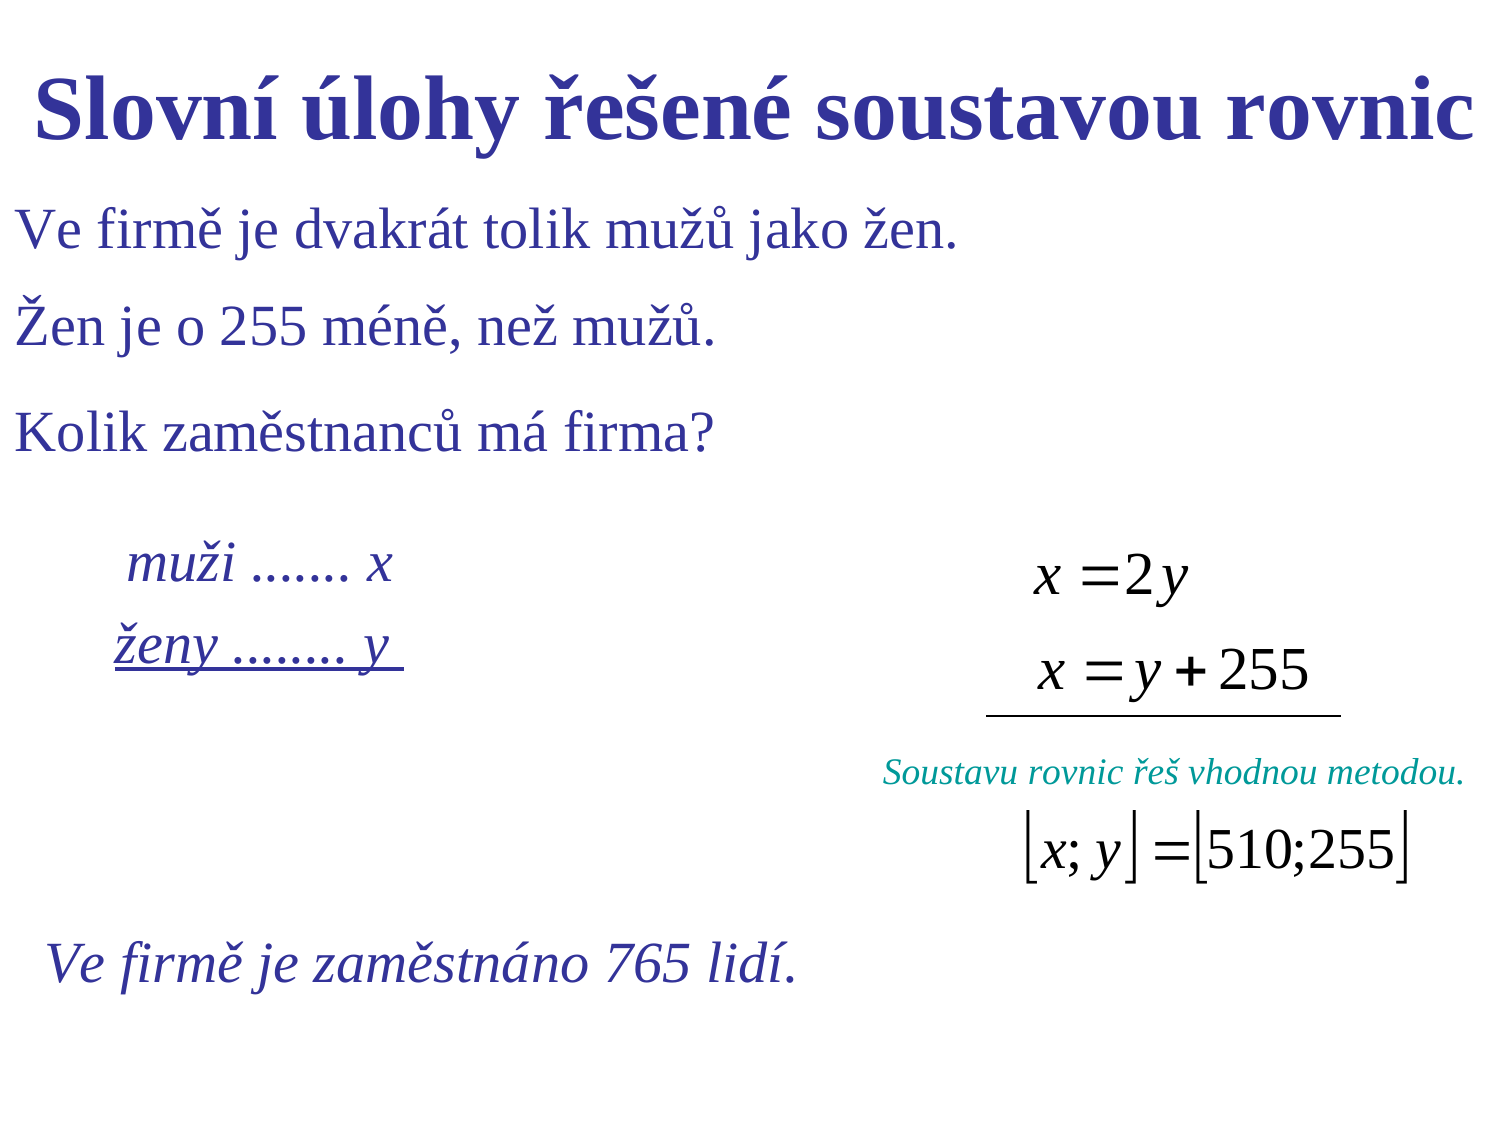

Slovní úlohy řešené soustavou rovnic
Ve firmě je dvakrát tolik mužů jako žen.
Žen je o 255 méně, než mužů.
Kolik zaměstnanců má firma?
muži ....... x
ženy ........ y
Soustavu rovnic řeš vhodnou metodou.
Ve firmě je zaměstnáno 765 lidí.